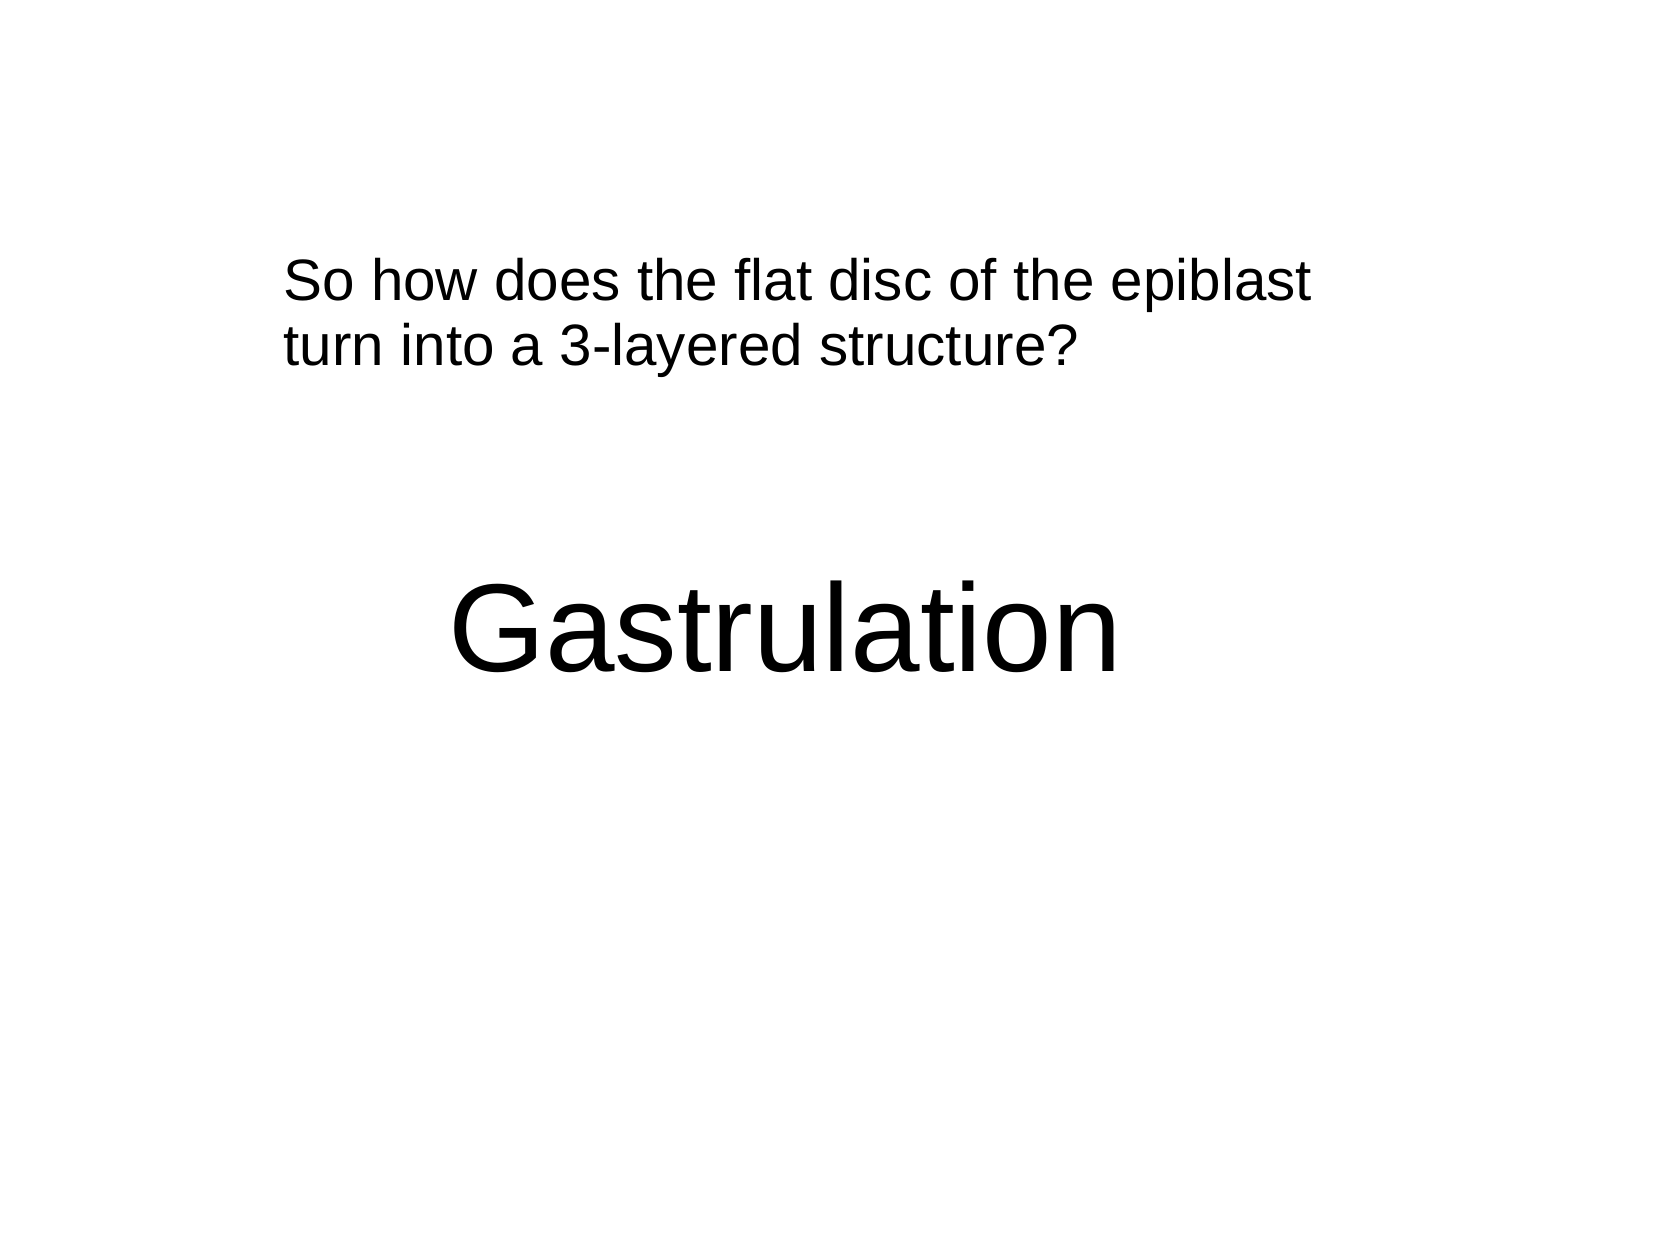

So how does the flat disc of the epiblast turn into a 3-layered structure?
Gastrulation